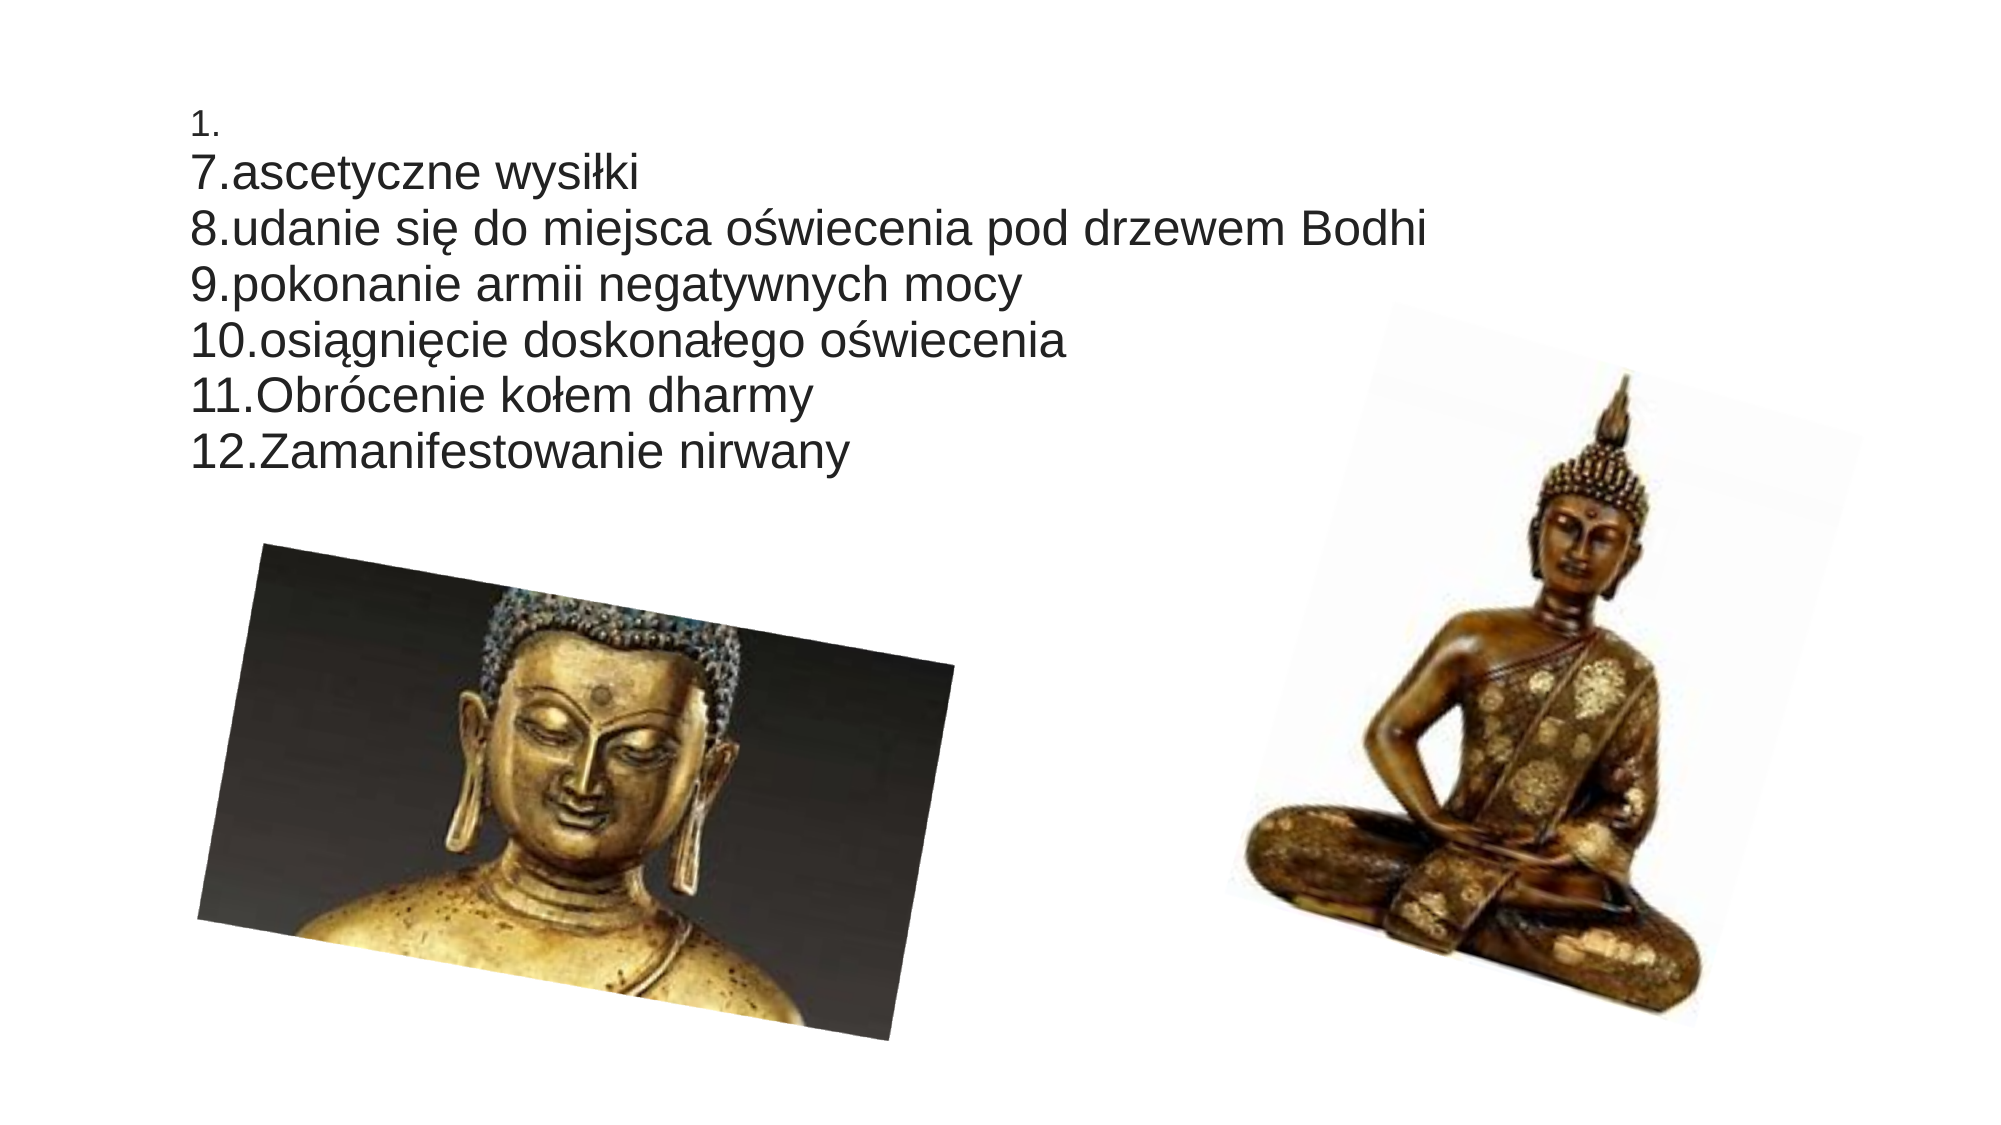

7.ascetyczne wysiłki
8.udanie się do miejsca oświecenia pod drzewem Bodhi
9.pokonanie armii negatywnych mocy
10.osiągnięcie doskonałego oświecenia
11.Obrócenie kołem dharmy
12.Zamanifestowanie nirwany
#